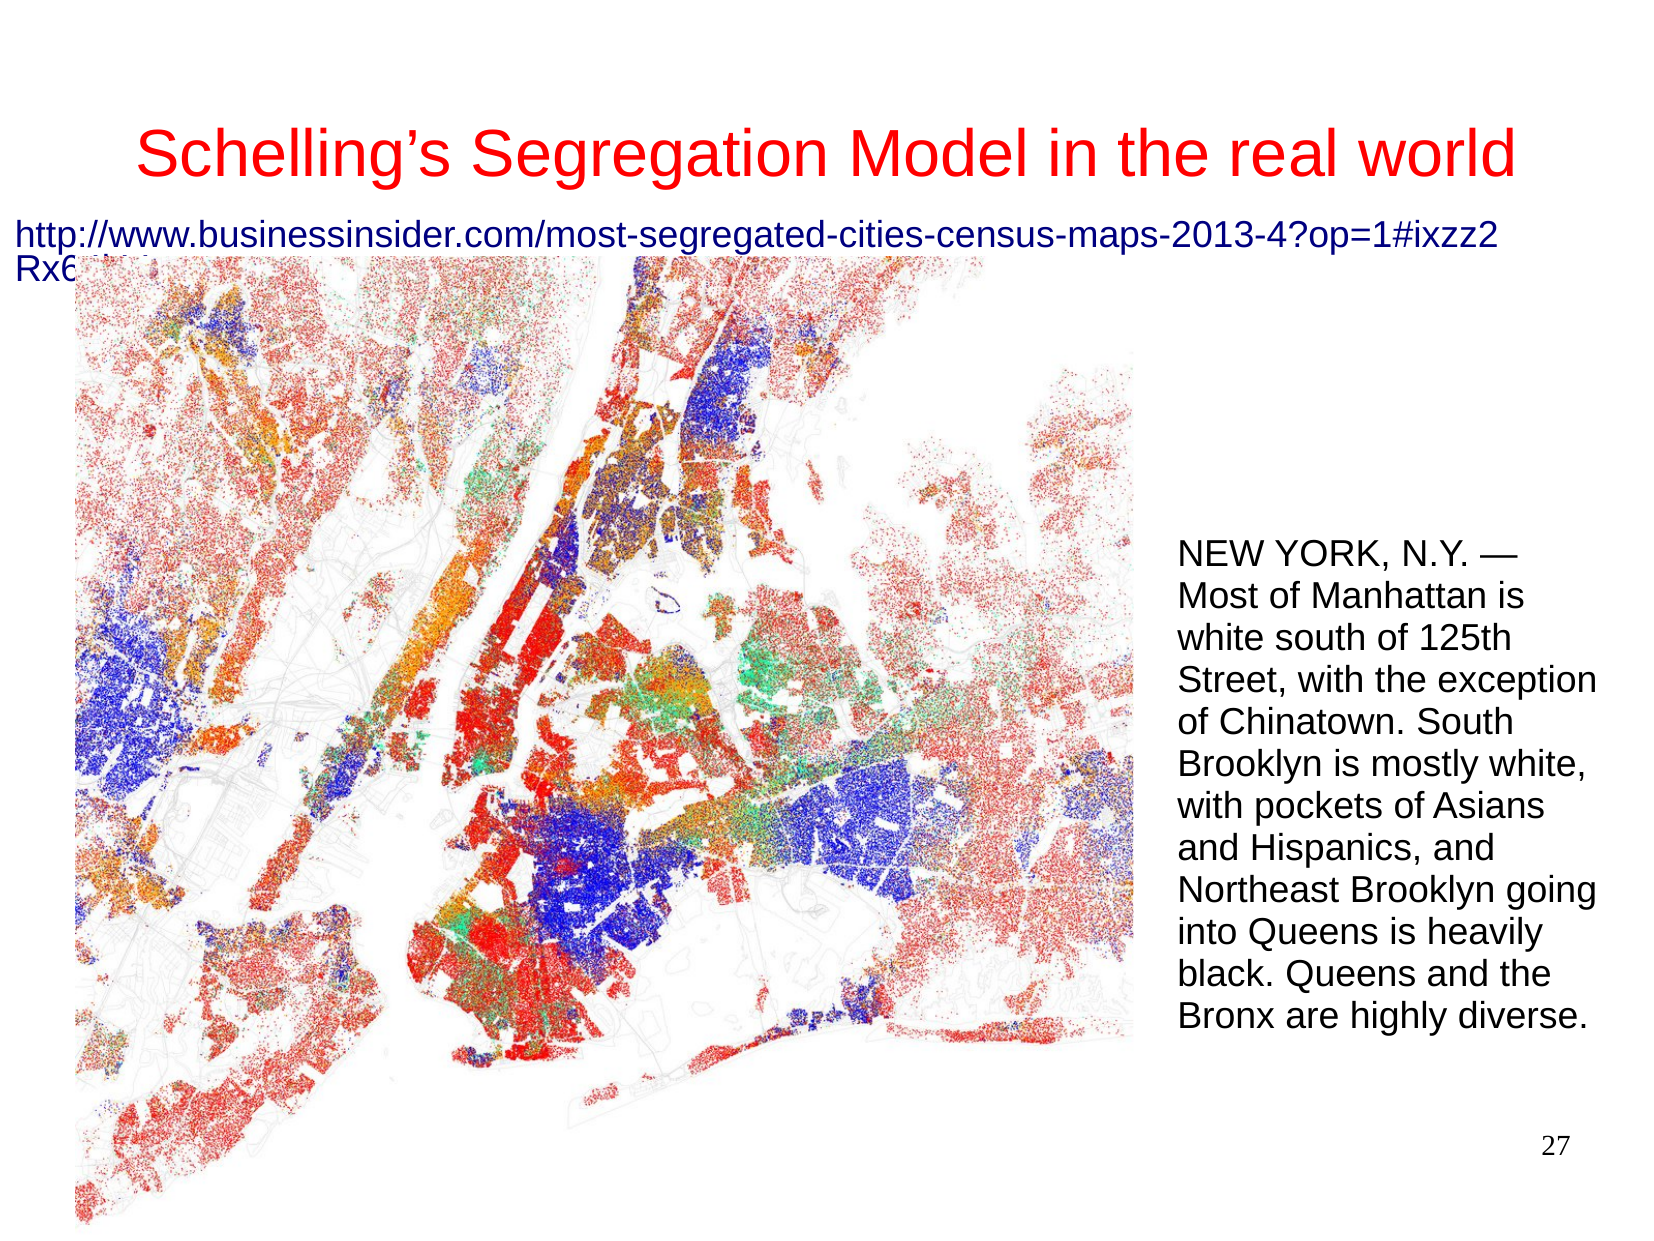

# Schelling’s Segregation Model in the real world
http://www.businessinsider.com/most-segregated-cities-census-maps-2013-4?op=1#ixzz2Rx64bVpr
NEW YORK, N.Y. — Most of Manhattan is white south of 125th Street, with the exception of Chinatown. South Brooklyn is mostly white, with pockets of Asians and Hispanics, and Northeast Brooklyn going into Queens is heavily black. Queens and the Bronx are highly diverse.
Complex Systems
27